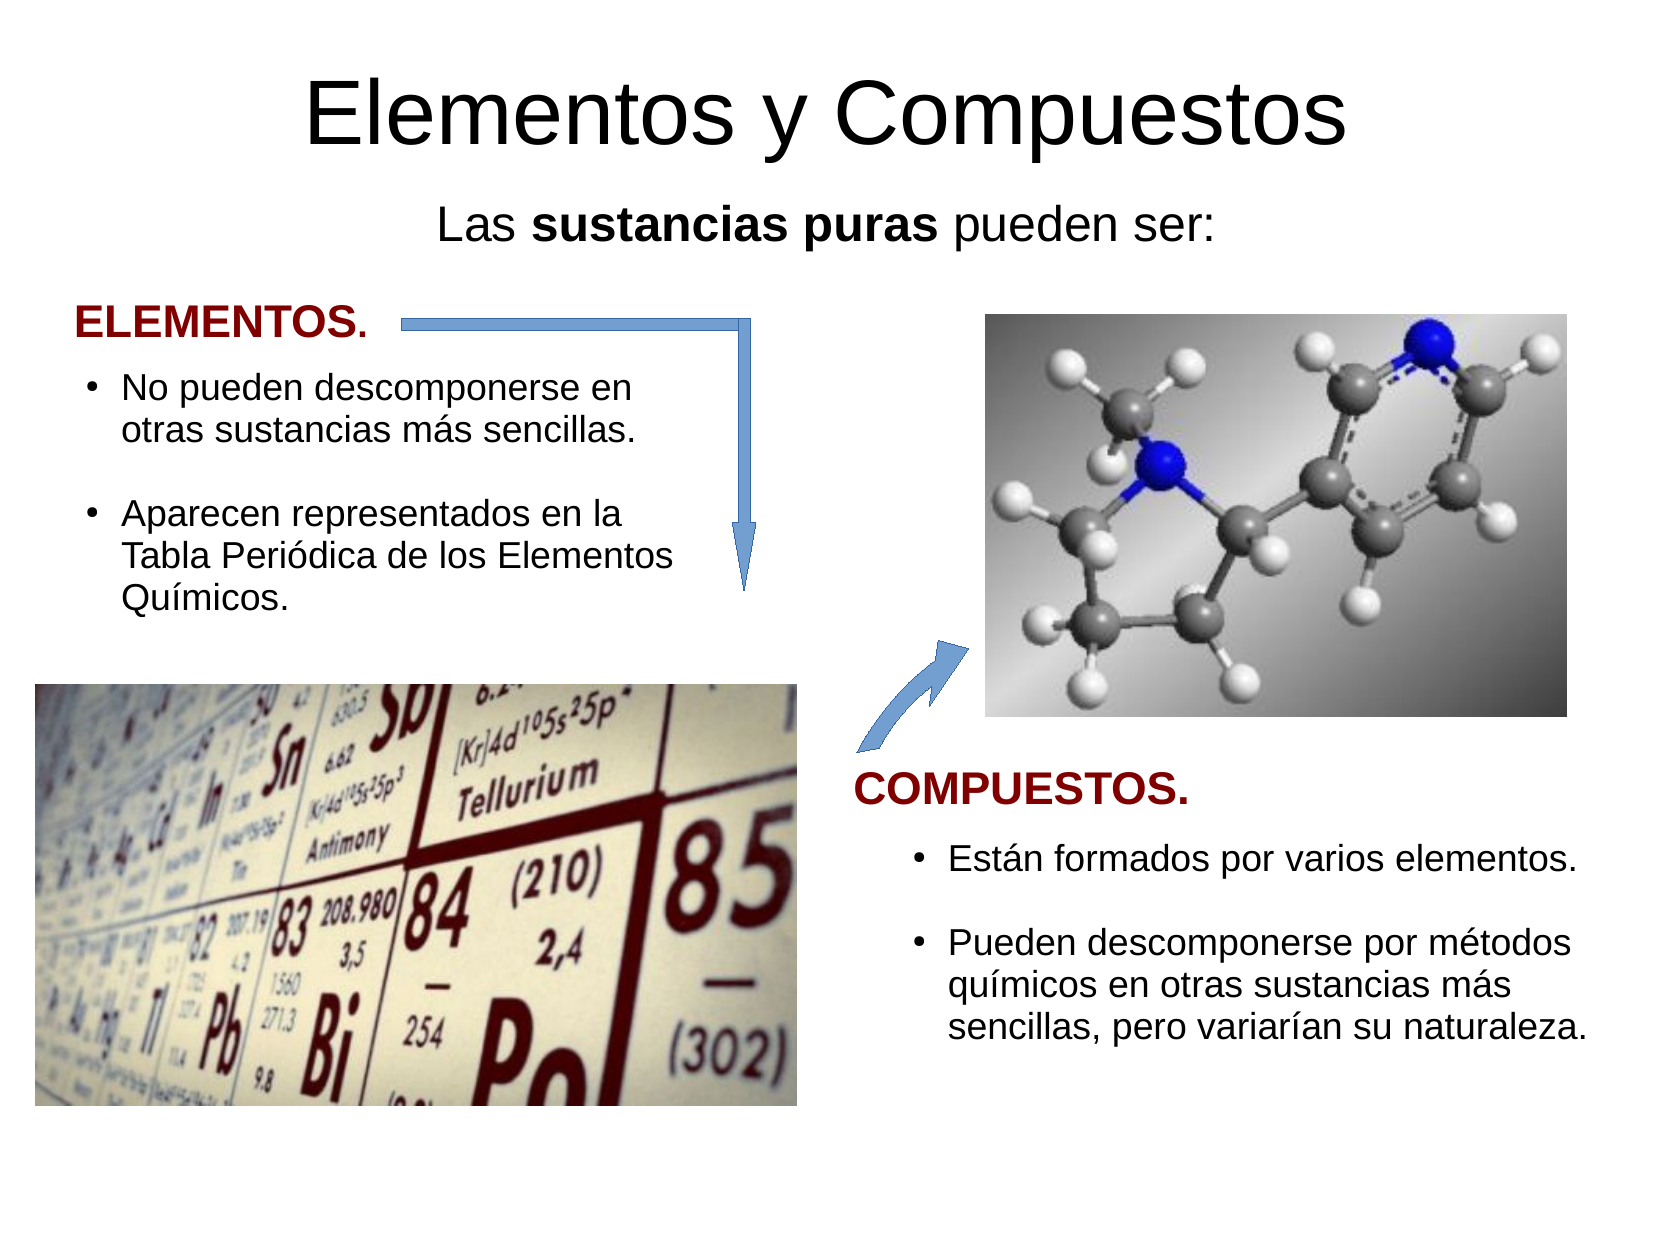

# Elementos y Compuestos
Las sustancias puras pueden ser:
ELEMENTOS.
No pueden descomponerse en otras sustancias más sencillas.
Aparecen representados en la Tabla Periódica de los Elementos Químicos.
COMPUESTOS.
Están formados por varios elementos.
Pueden descomponerse por métodos químicos en otras sustancias más sencillas, pero variarían su naturaleza.